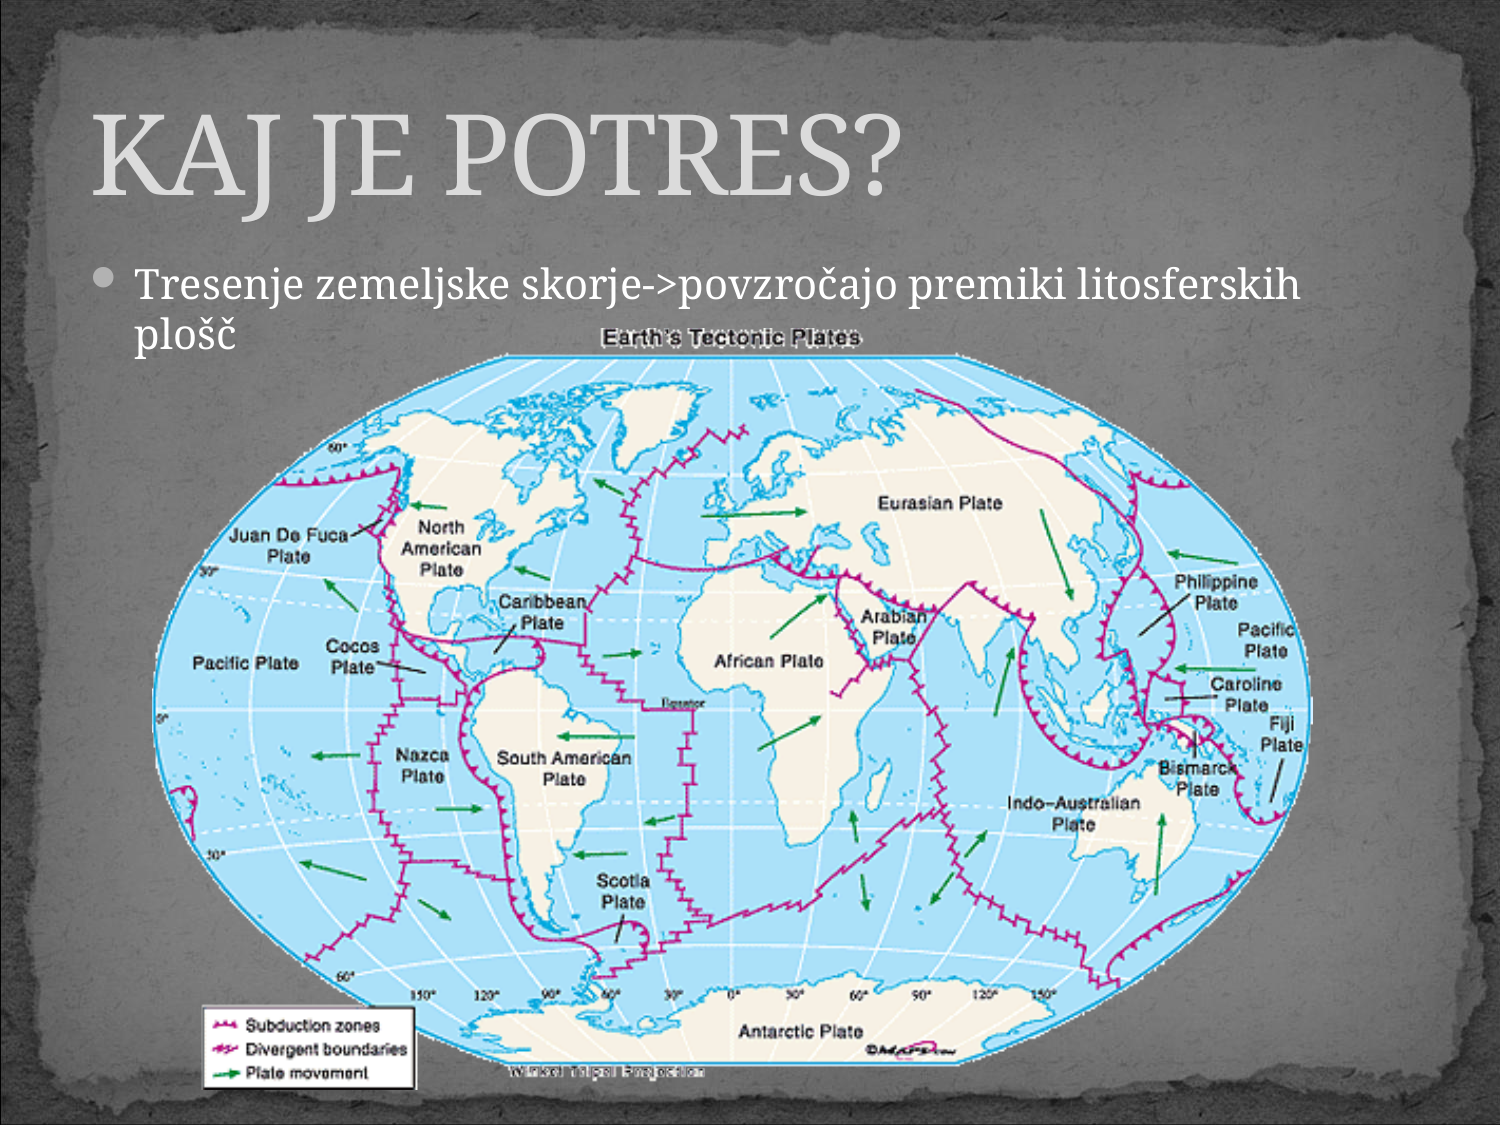

KAJ JE POTRES?
# Tresenje zemeljske skorje->povzročajo premiki litosferskih plošč